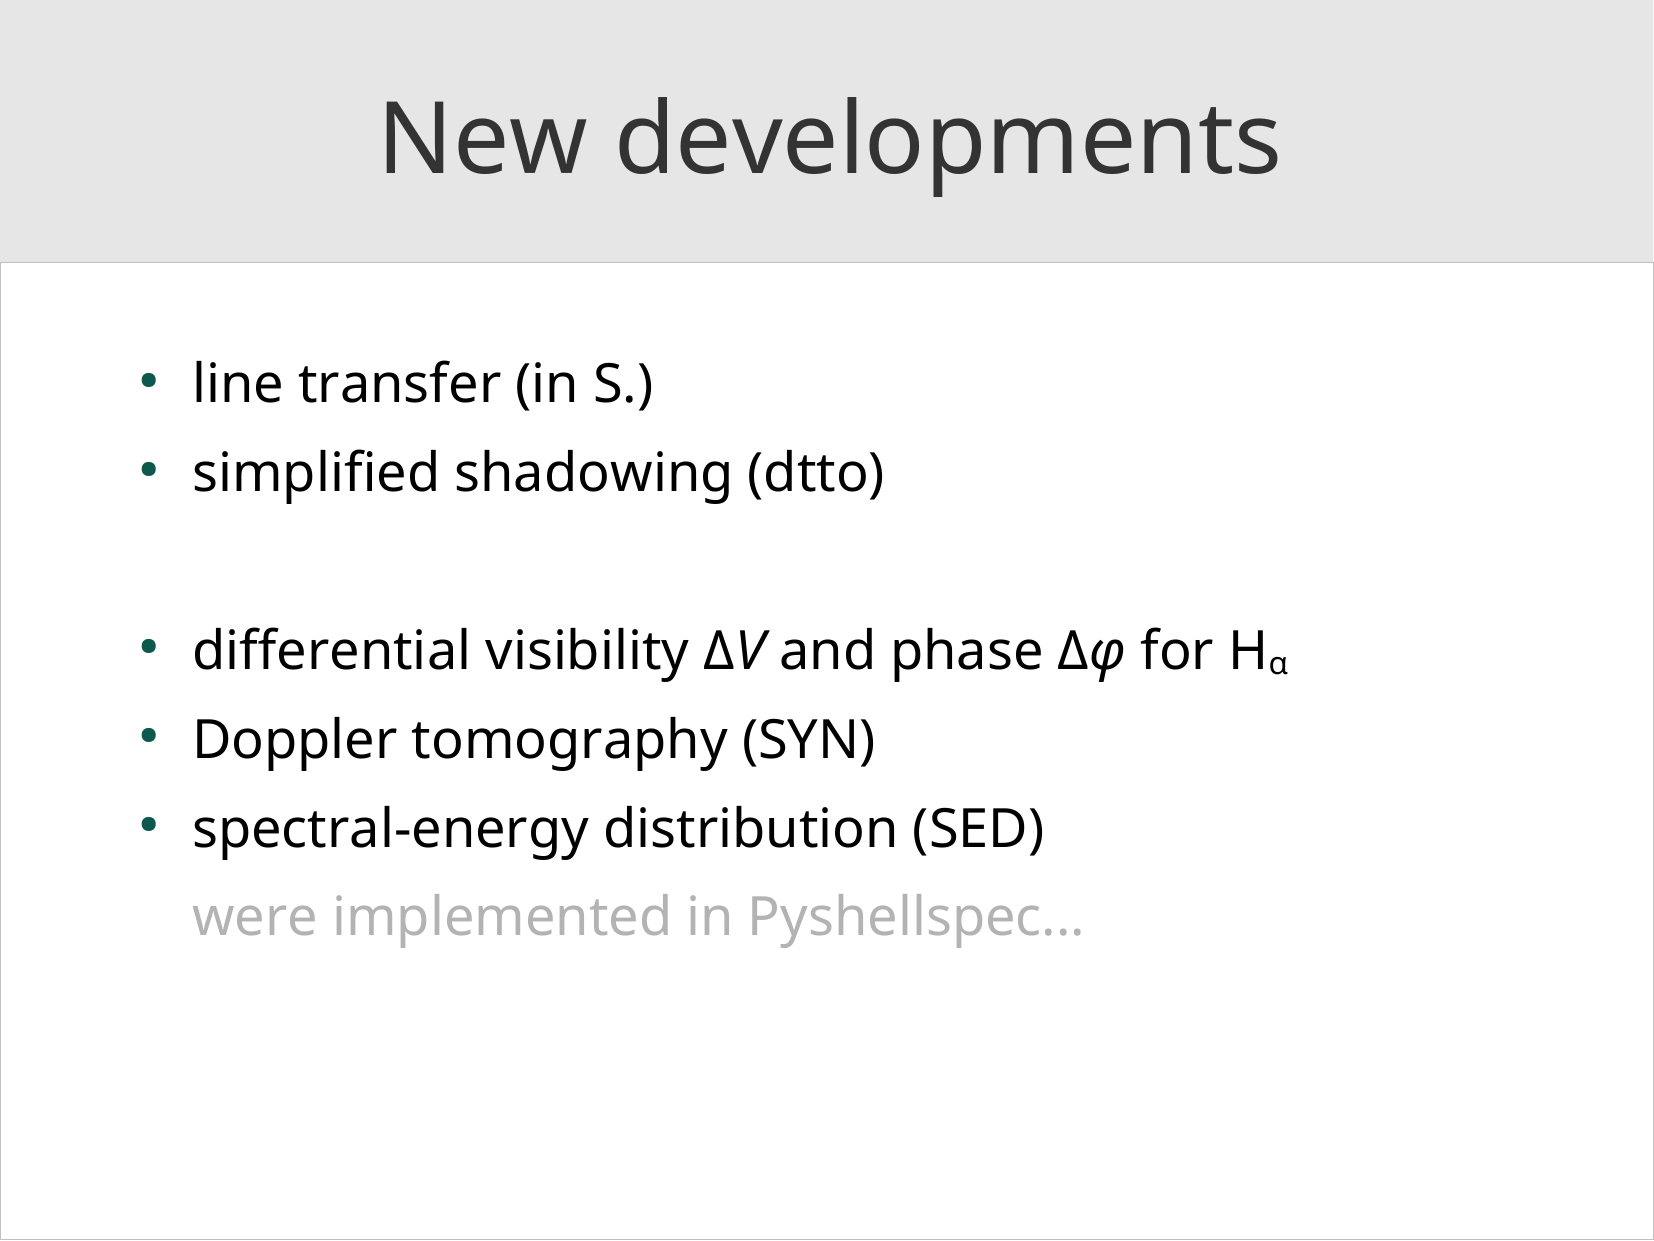

# New developments
line transfer (in S.)
simplified shadowing (dtto)
differential visibility ΔV and phase Δφ for Hα
Doppler tomography (SYN)
spectral-energy distribution (SED)
were implemented in Pyshellspec...